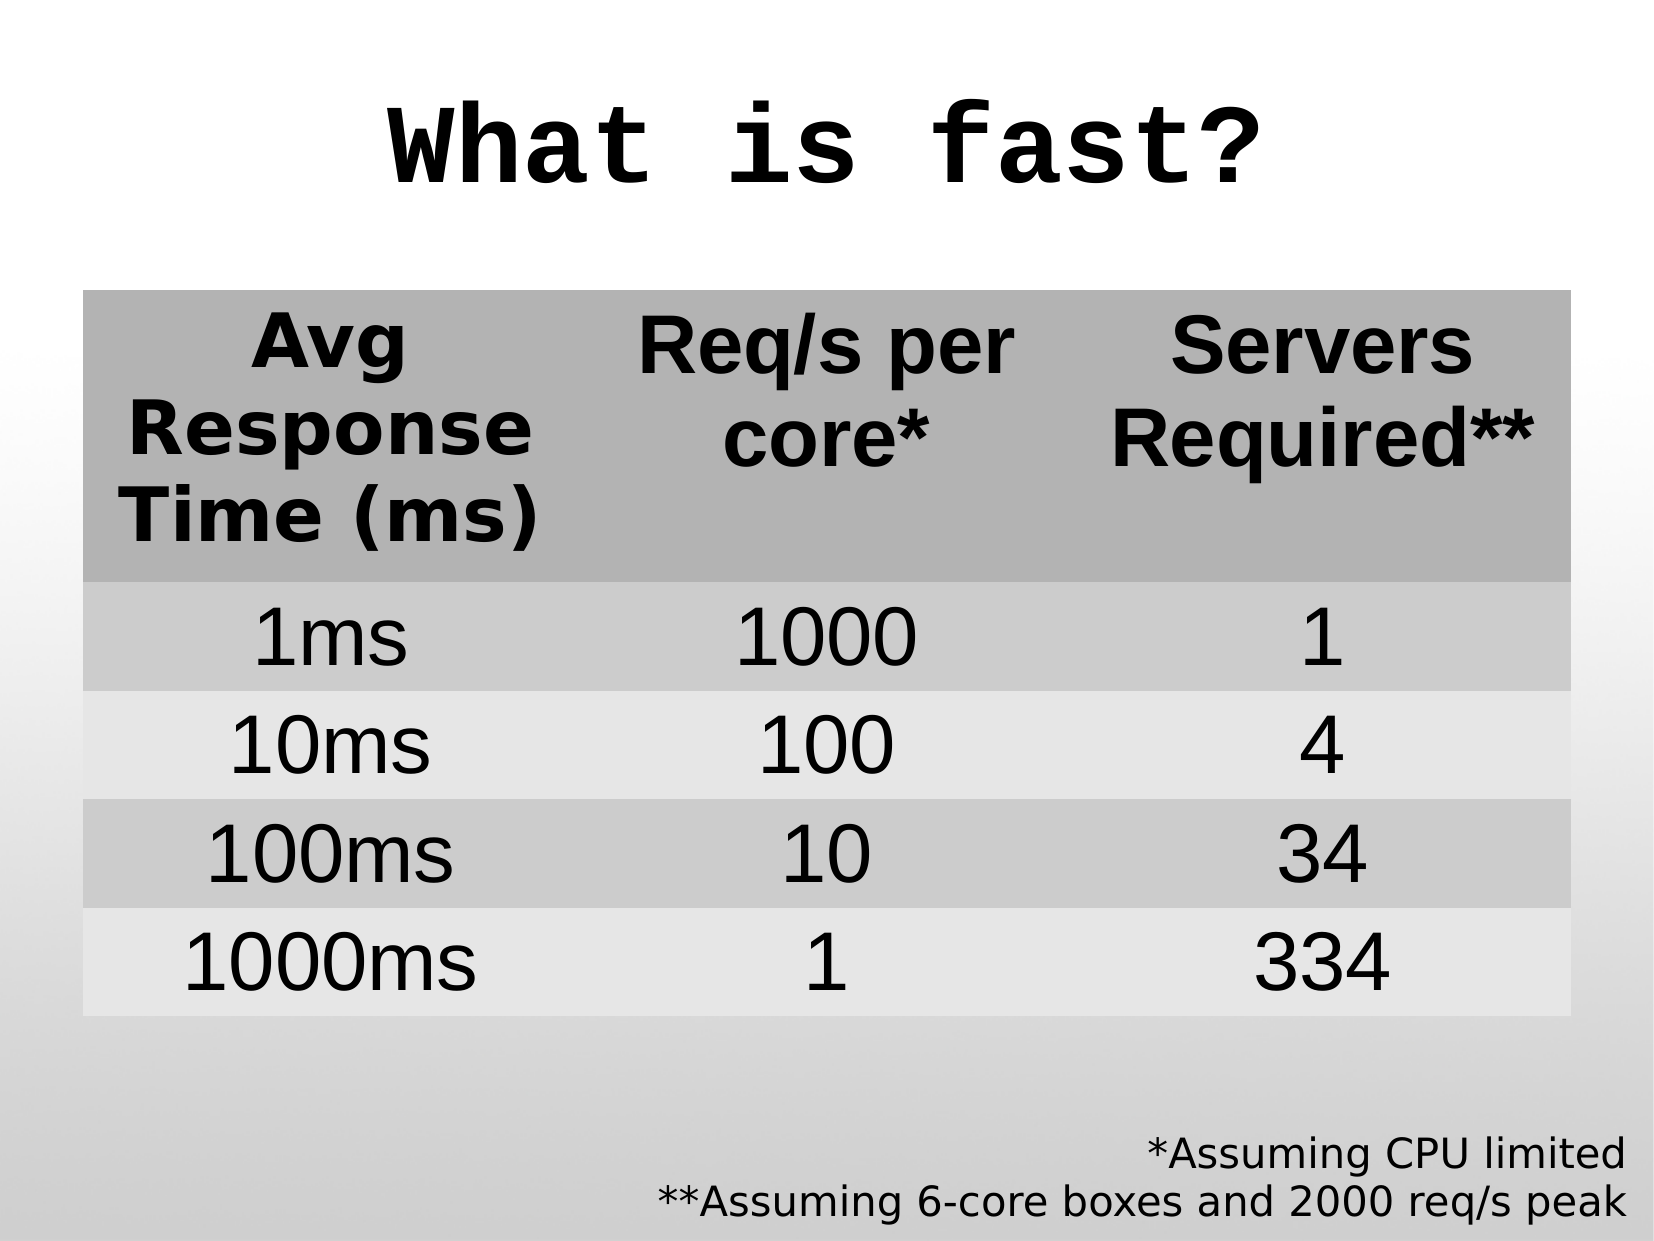

# What is fast?
| Avg Response Time (ms) | Req/s per core\* | Servers Required\*\* |
| --- | --- | --- |
| 1ms | 1000 | 1 |
| 10ms | 100 | 4 |
| 100ms | 10 | 34 |
| 1000ms | 1 | 334 |
*Assuming CPU limited
**Assuming 6-core boxes and 2000 req/s peak